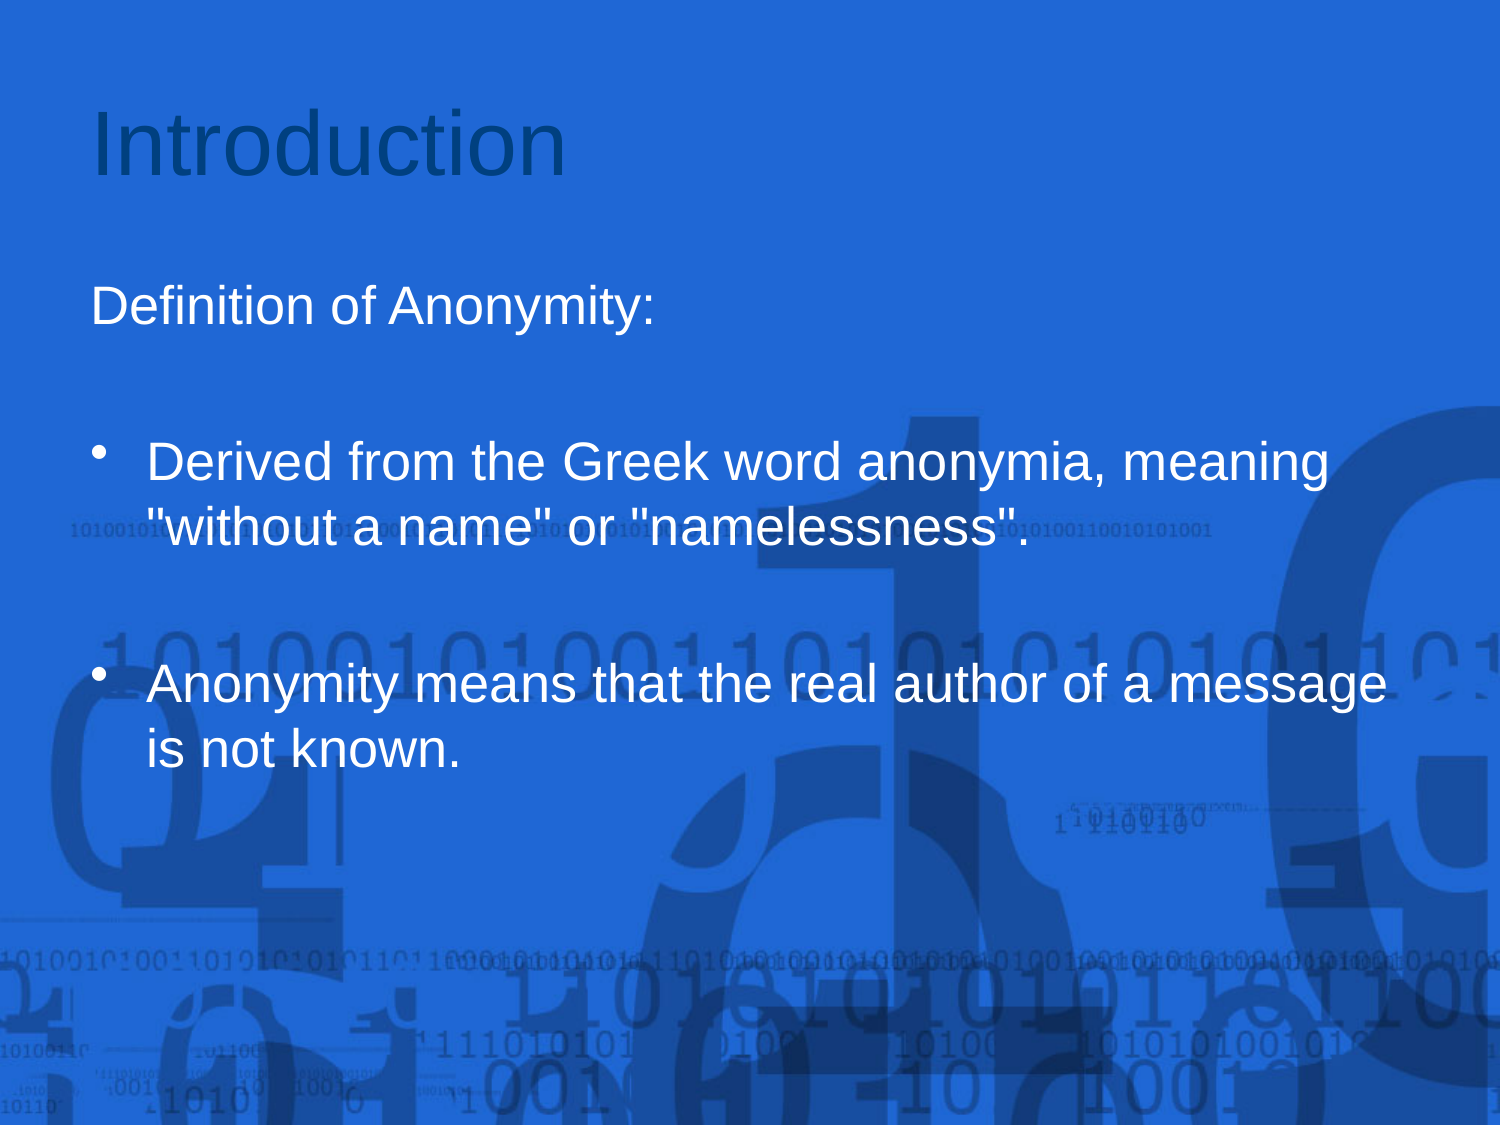

# Introduction
Definition of Anonymity:
Derived from the Greek word anonymia, meaning "without a name" or "namelessness".
Anonymity means that the real author of a message is not known.